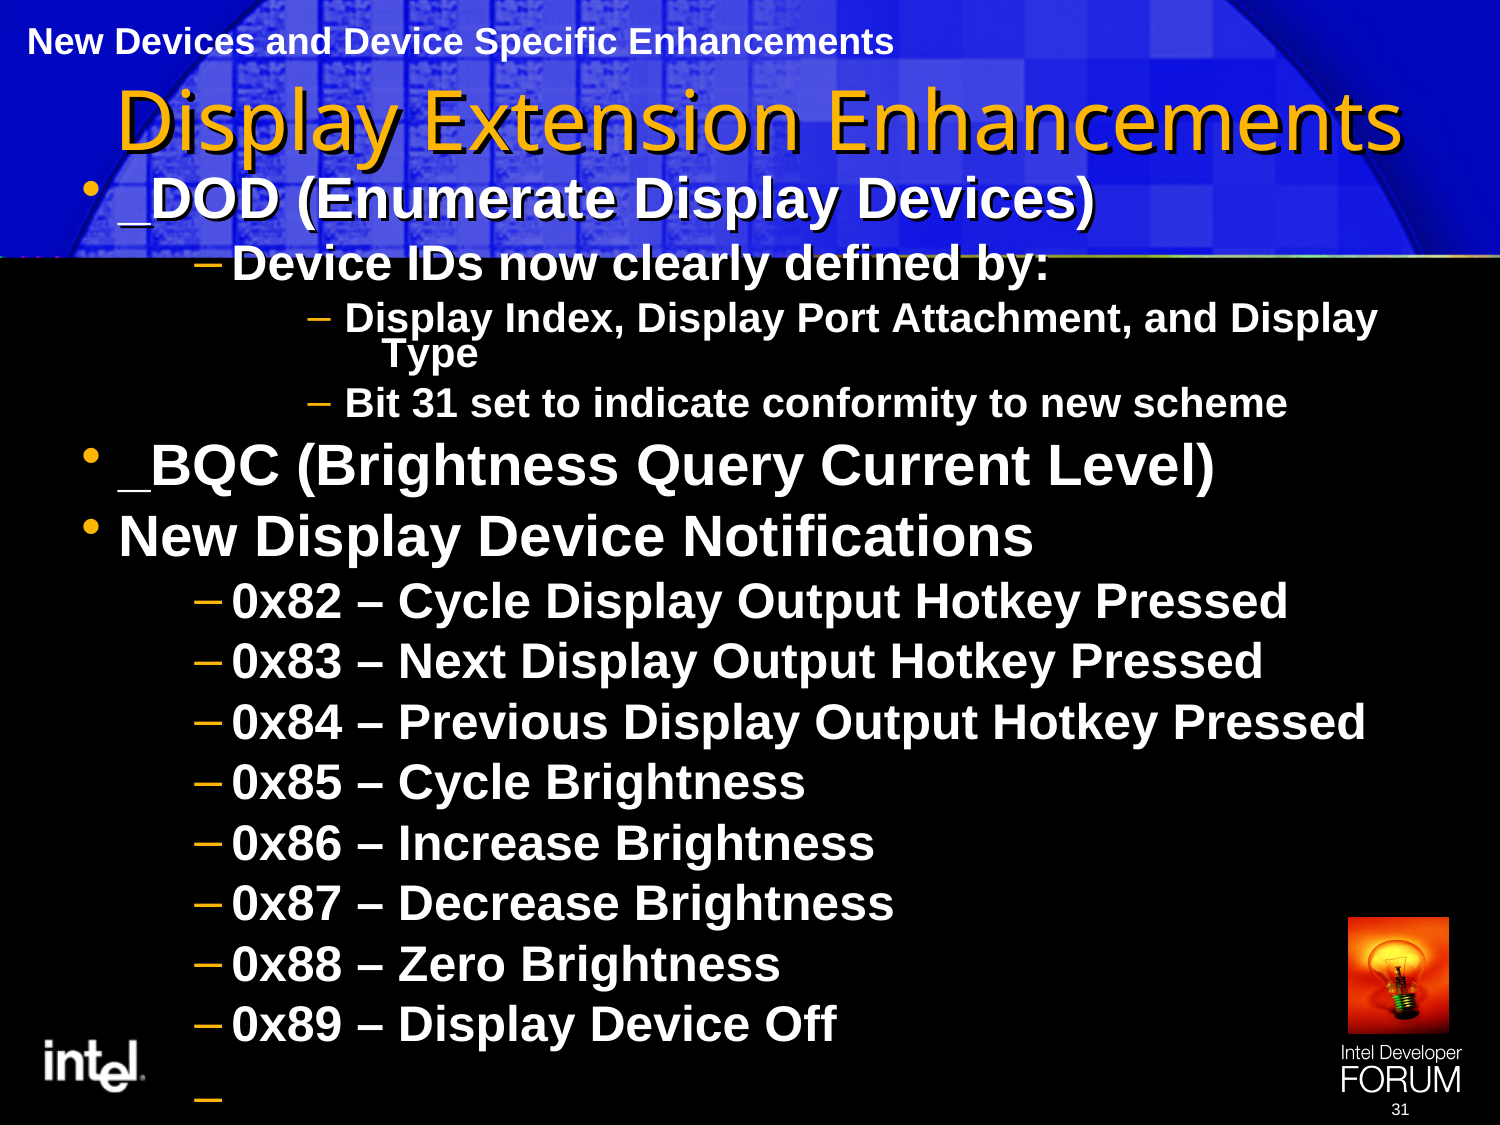

New Devices and Device Specific Enhancements
# Display Extension Enhancements
_DOD (Enumerate Display Devices)
Device IDs now clearly defined by:
Display Index, Display Port Attachment, and Display Type
Bit 31 set to indicate conformity to new scheme
_BQC (Brightness Query Current Level)
New Display Device Notifications
0x82 – Cycle Display Output Hotkey Pressed
0x83 – Next Display Output Hotkey Pressed
0x84 – Previous Display Output Hotkey Pressed
0x85 – Cycle Brightness
0x86 – Increase Brightness
0x87 – Decrease Brightness
0x88 – Zero Brightness
0x89 – Display Device Off